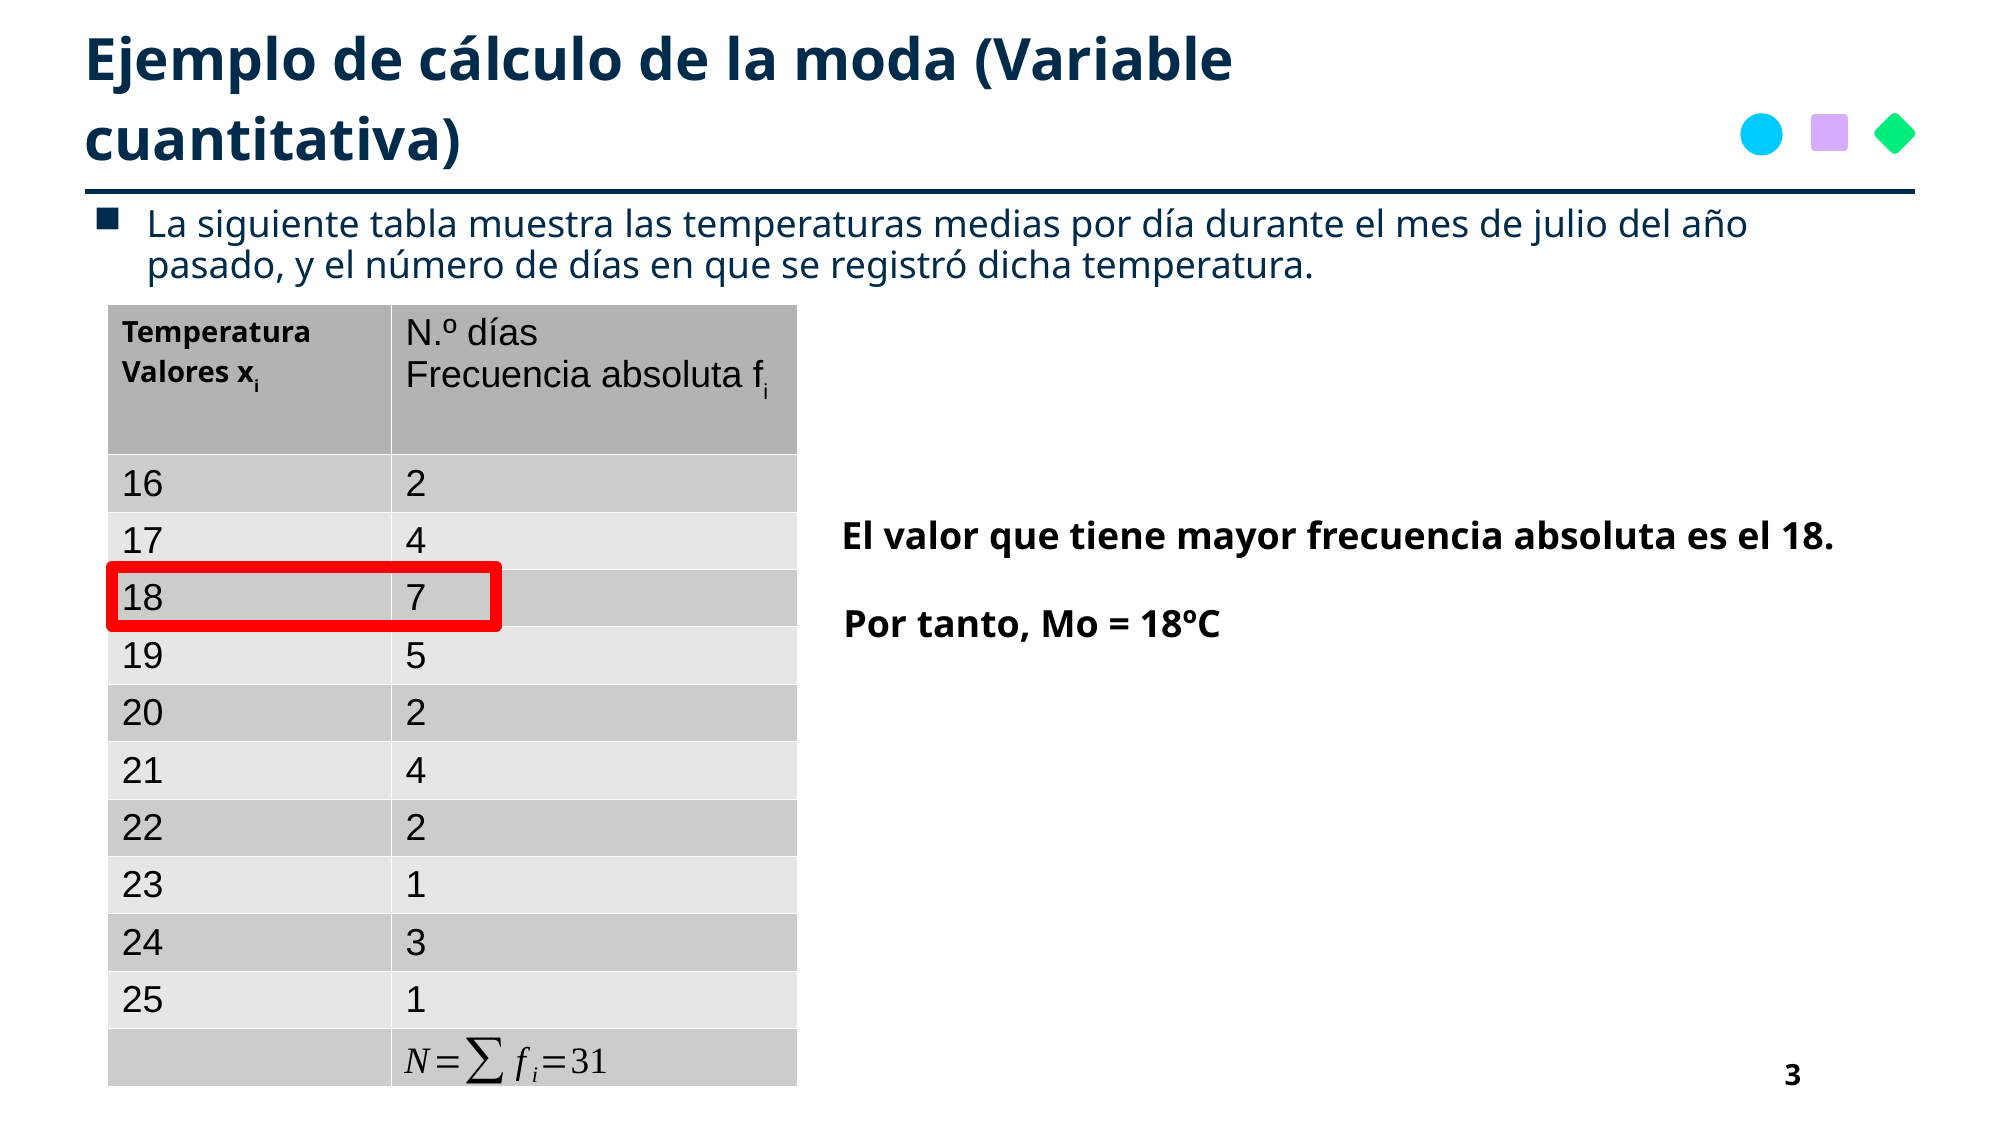

# Ejemplo de cálculo de la moda (Variable cuantitativa)
La siguiente tabla muestra las temperaturas medias por día durante el mes de julio del año pasado, y el número de días en que se registró dicha temperatura.
| Temperatura Valores xi | N.º días Frecuencia absoluta fi |
| --- | --- |
| 16 | 2 |
| 17 | 4 |
| 18 | 7 |
| 19 | 5 |
| 20 | 2 |
| 21 | 4 |
| 22 | 2 |
| 23 | 1 |
| 24 | 3 |
| 25 | 1 |
| | |
El valor que tiene mayor frecuencia absoluta es el 18.
Por tanto, Mo = 18ºC